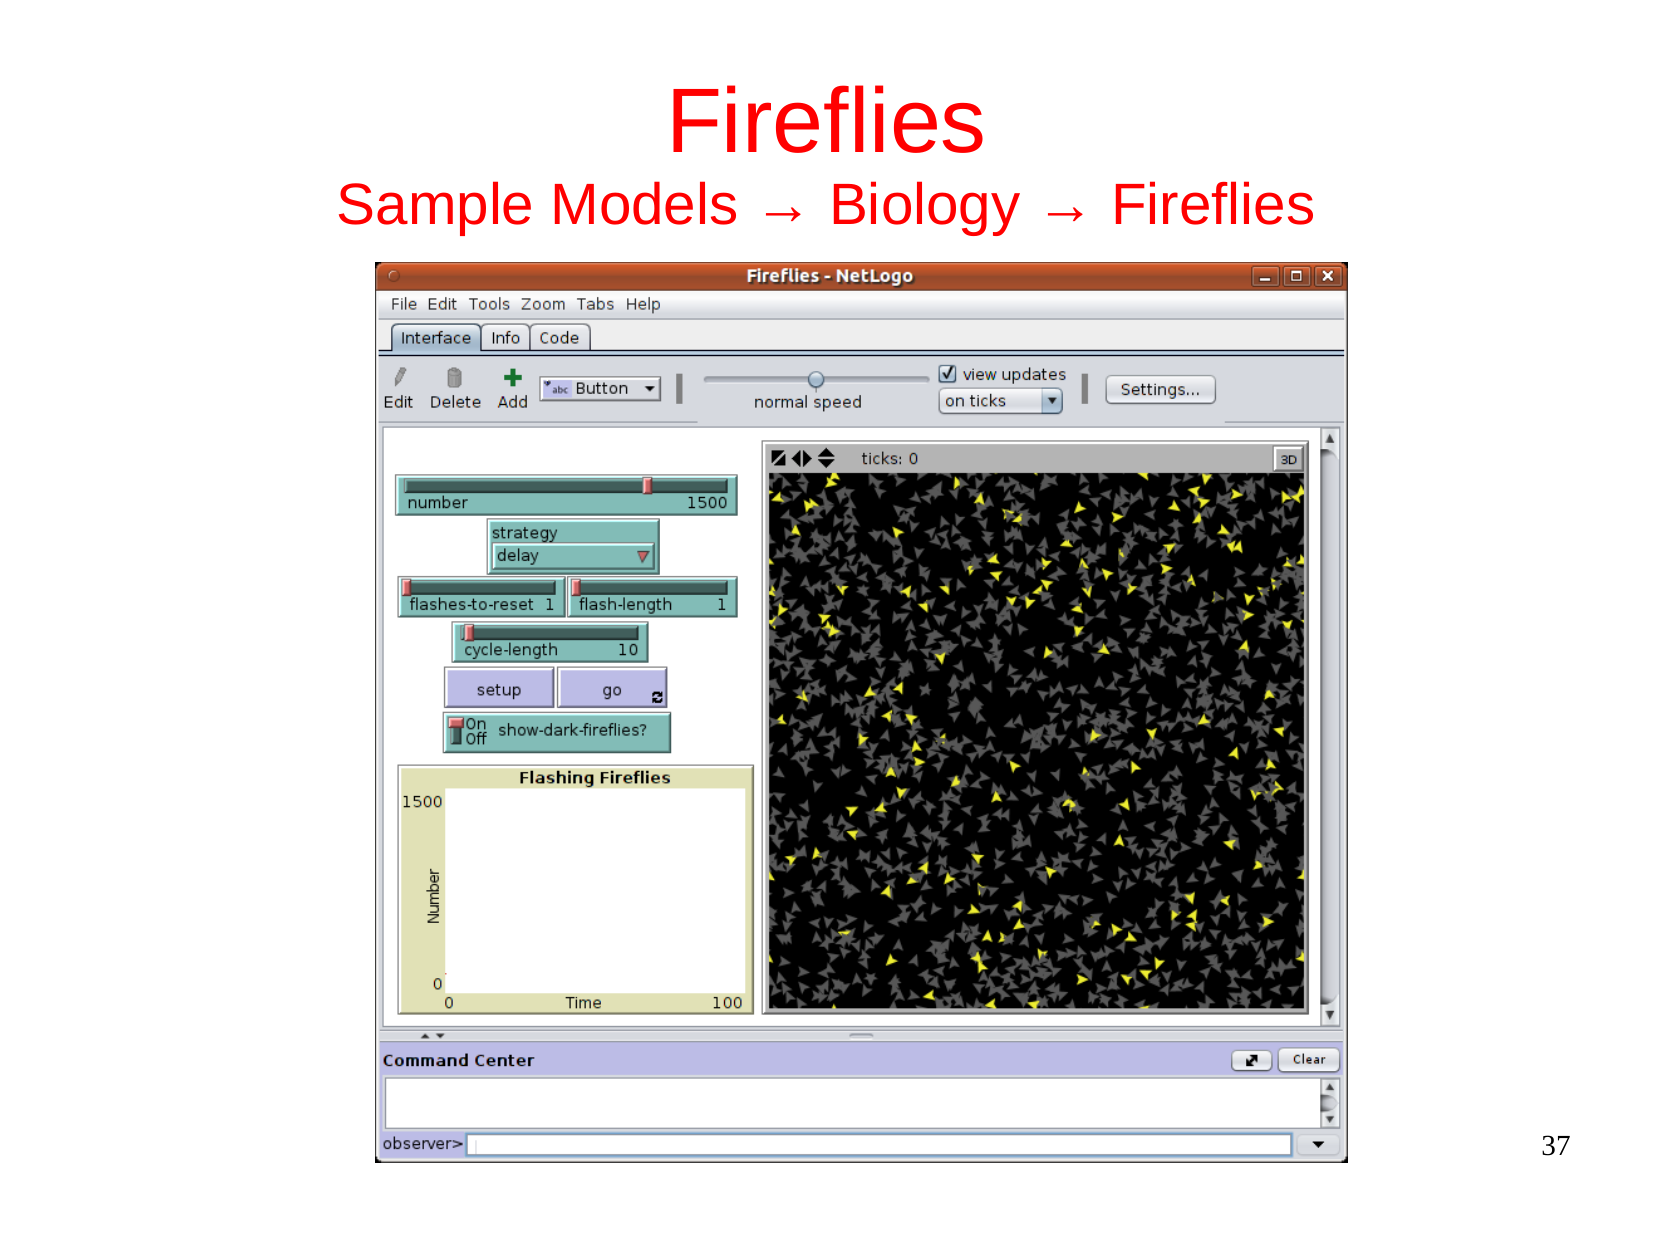

# Fireflies Sample Models → Biology → Fireflies
Complex Systems
37